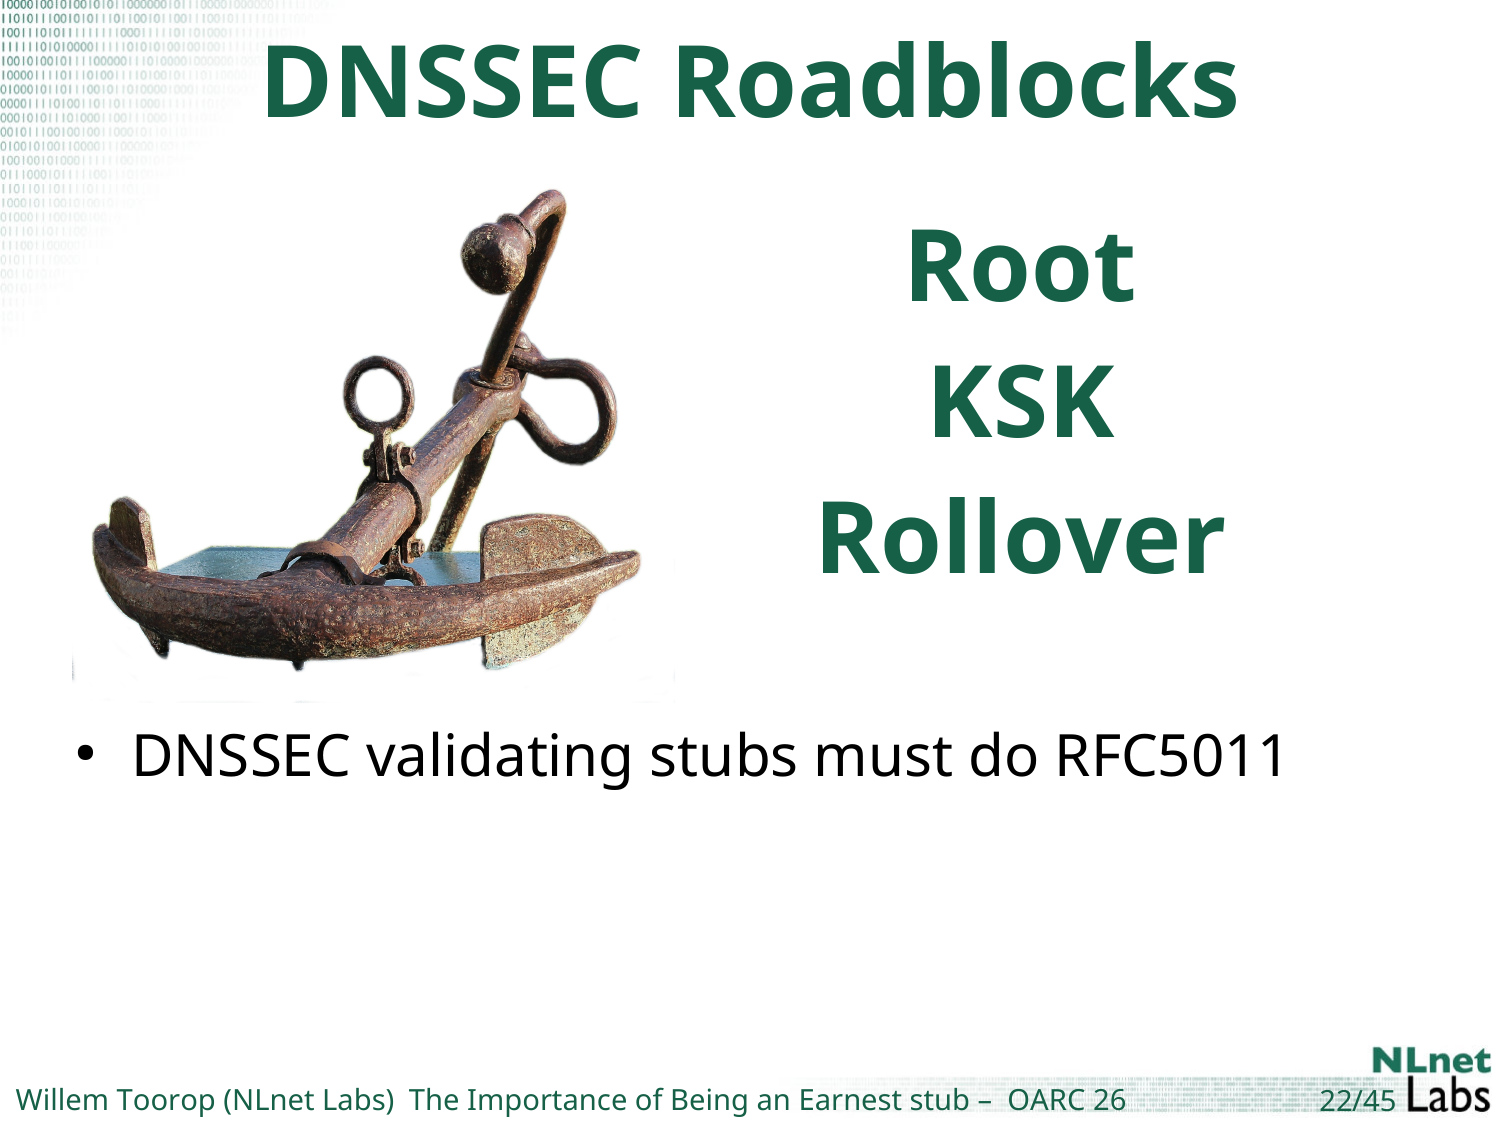

# DNSSEC Roadblocks
Root
KSK
Rollover
DNSSEC validating stubs must do RFC5011